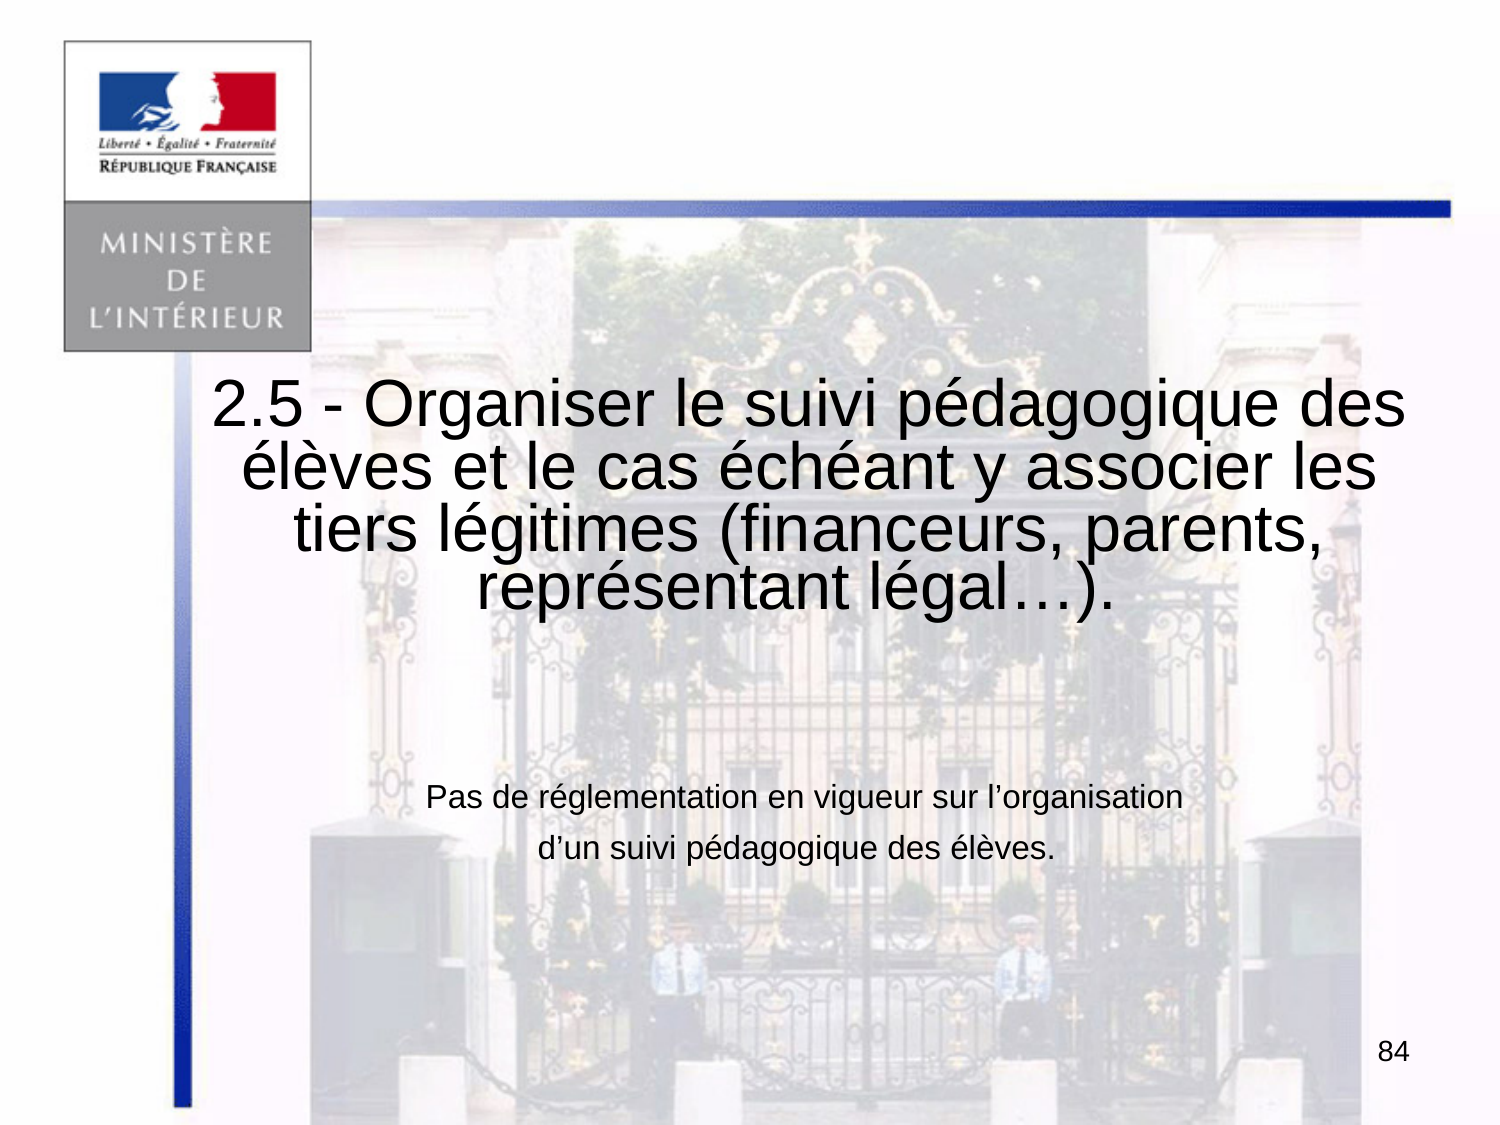

# 2.5 - Organiser le suivi pédagogique des élèves et le cas échéant y associer les tiers légitimes (financeurs, parents, représentant légal…). Pas de réglementation en vigueur sur l’organisation d’un suivi pédagogique des élèves.